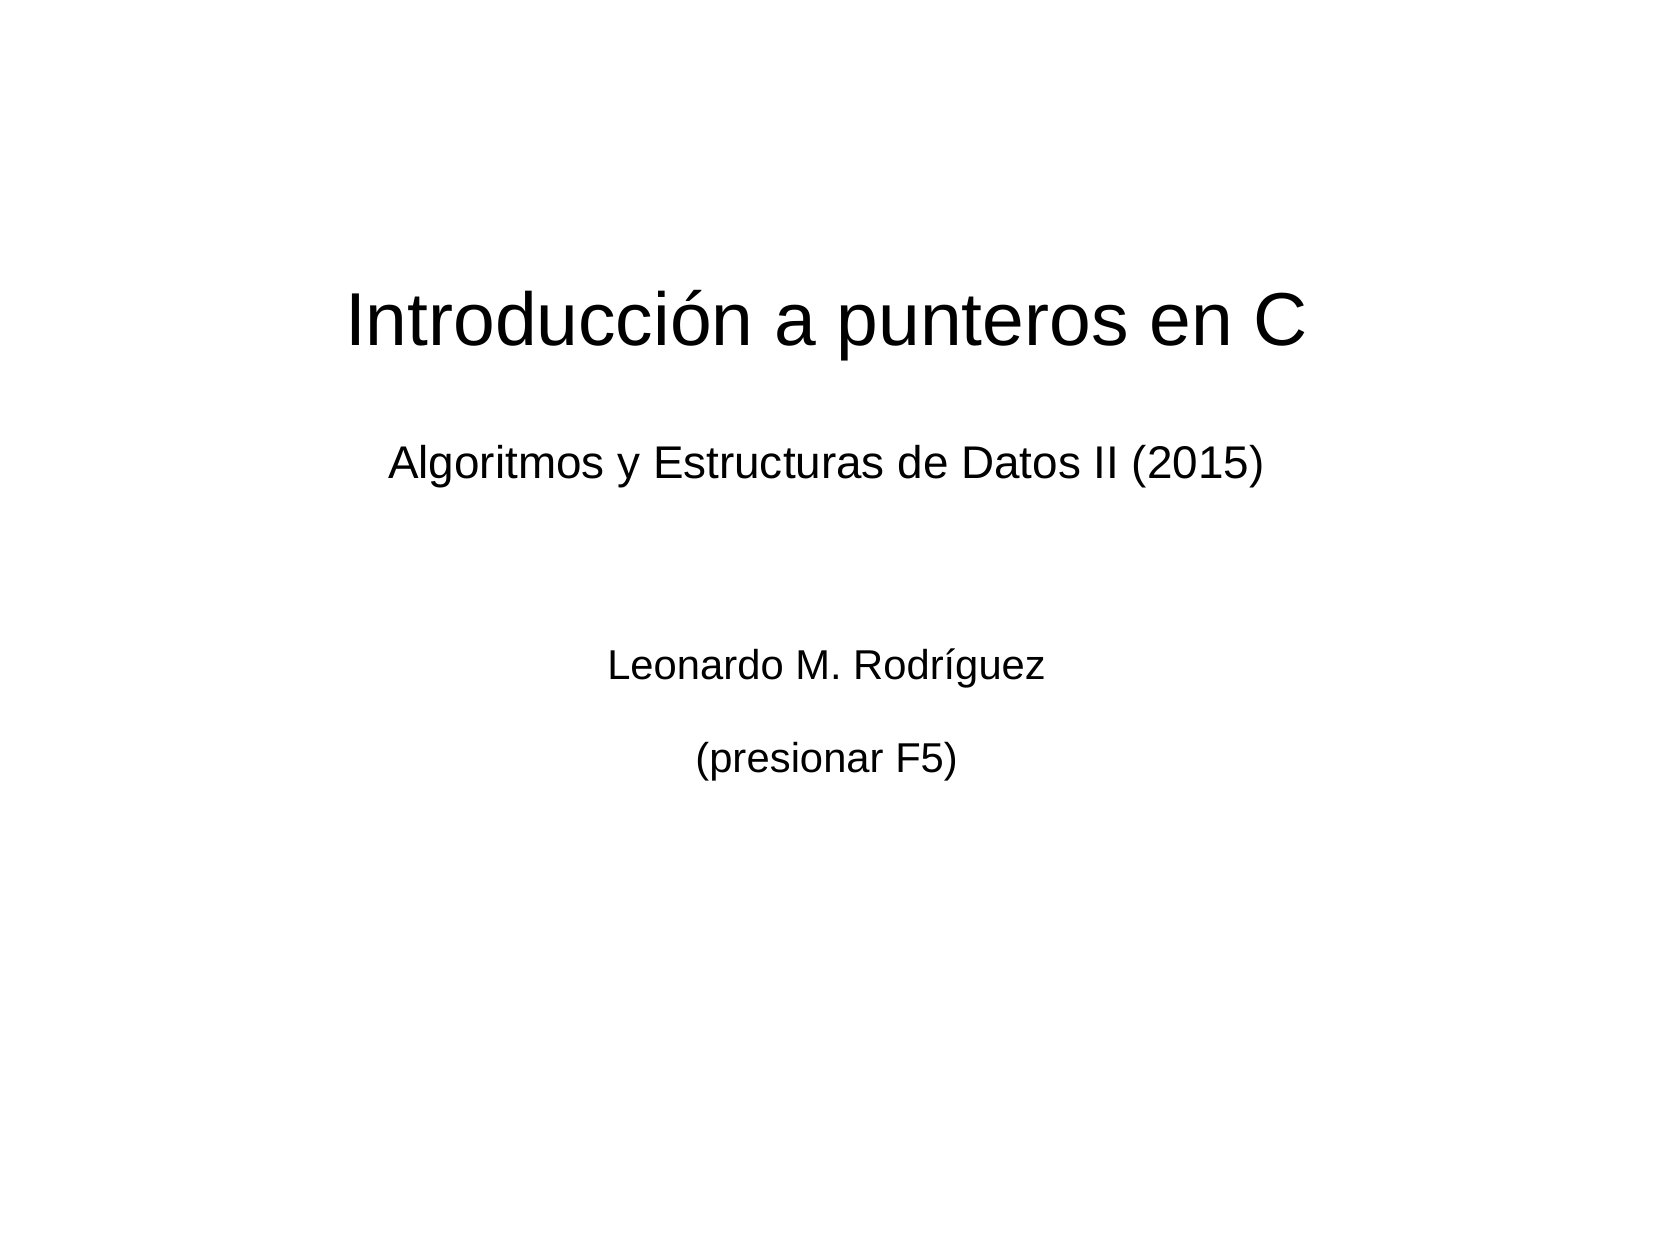

# Introducción a punteros en C
Algoritmos y Estructuras de Datos II (2015)
Leonardo M. Rodríguez
(presionar F5)